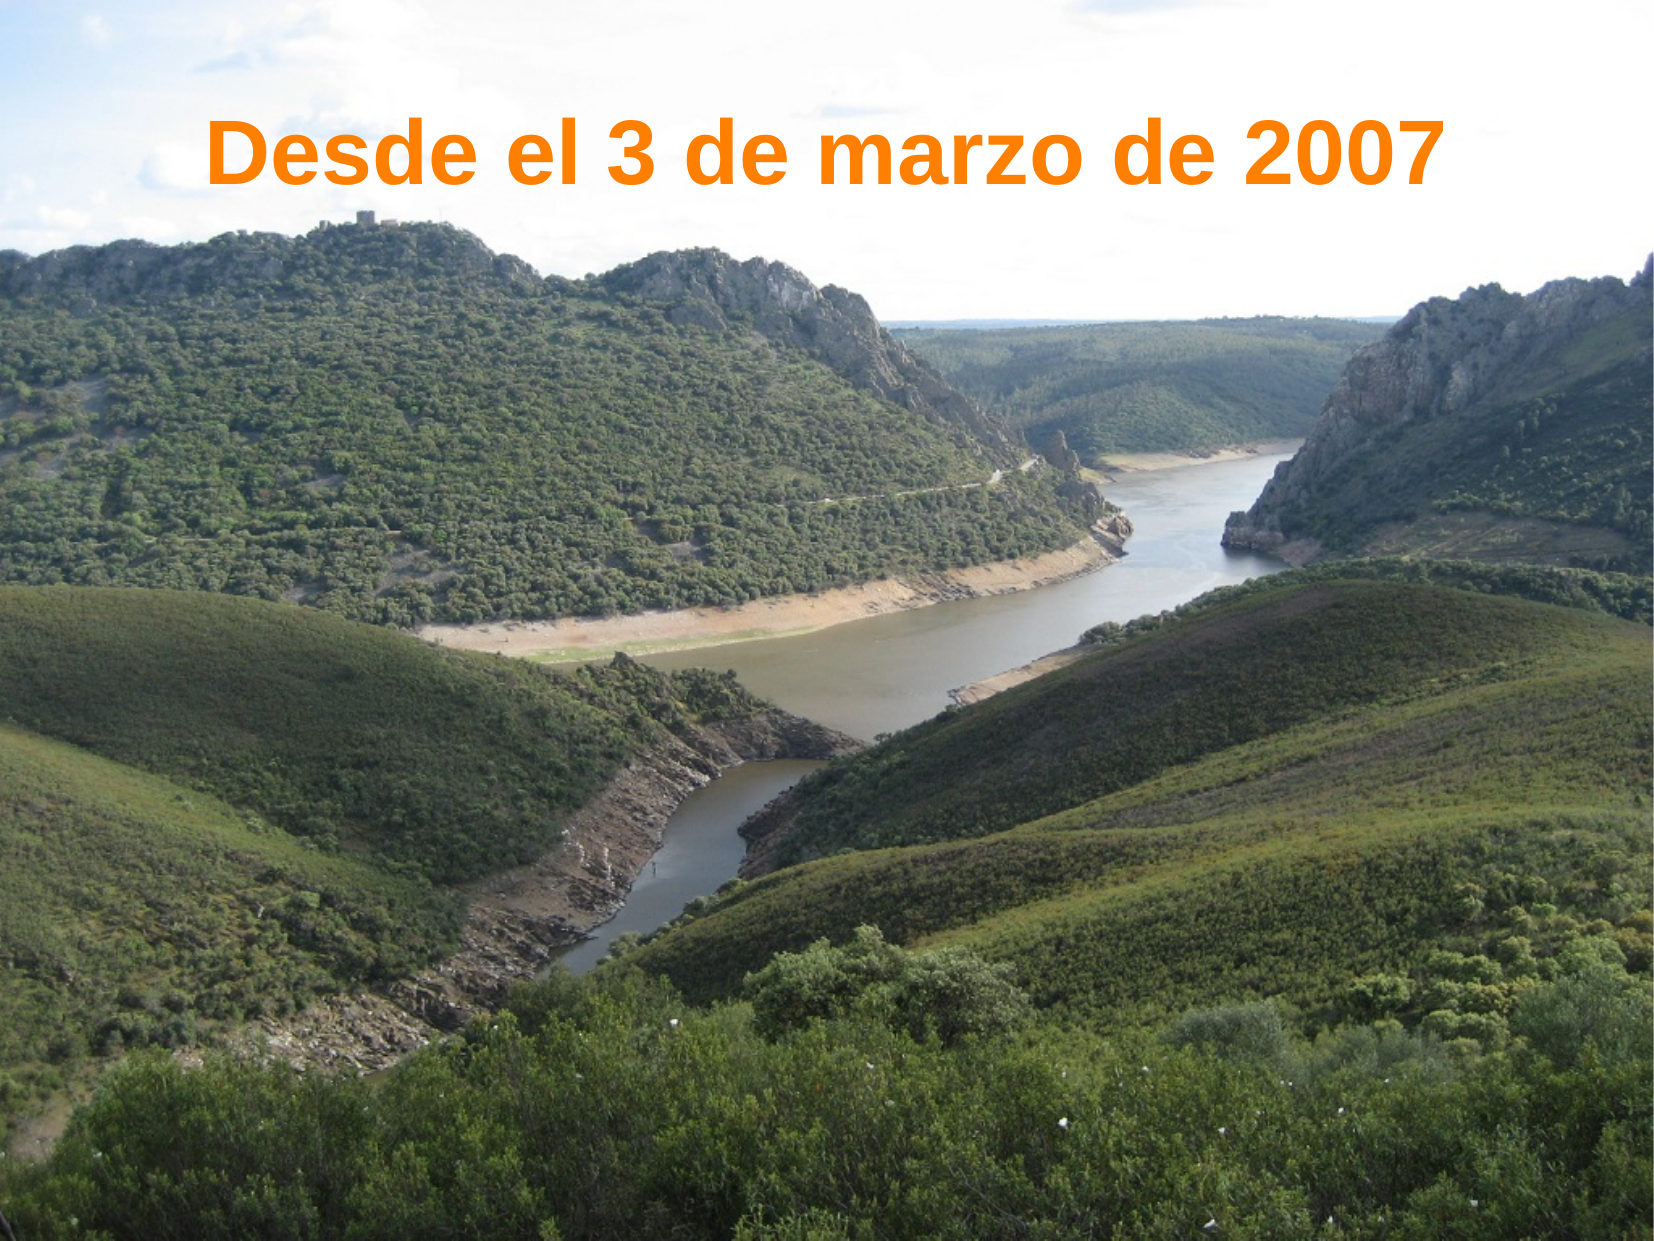

# Desde el 3 de marzo de 2007